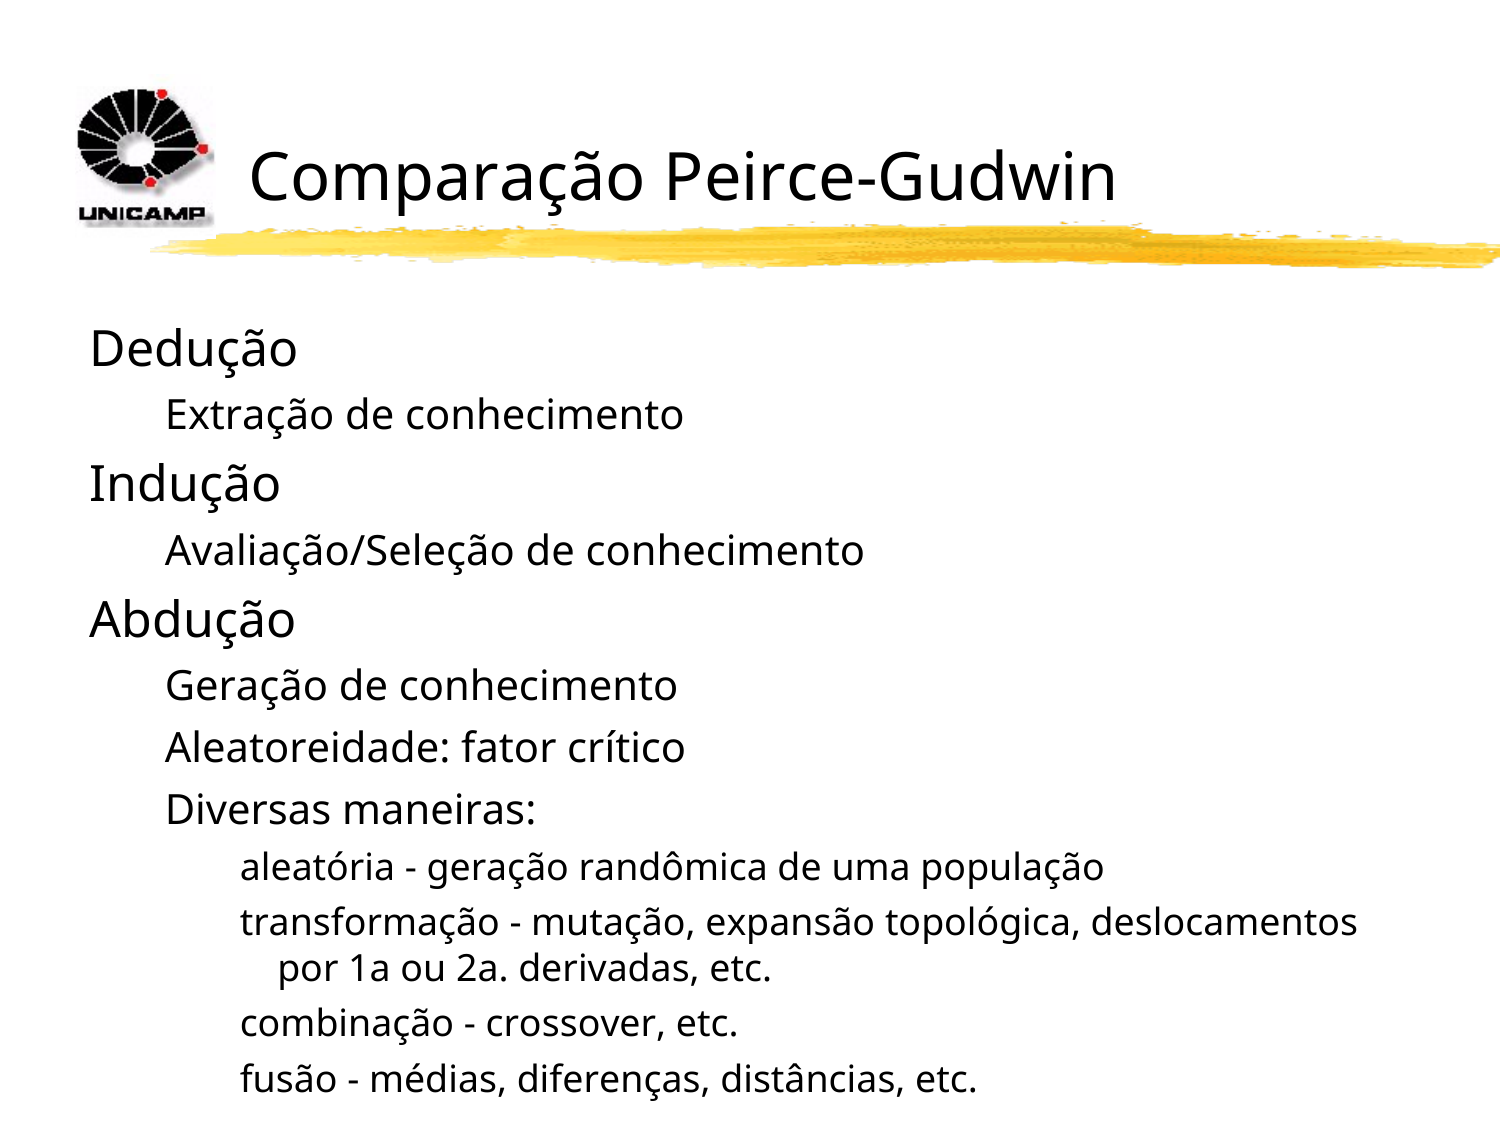

# Comparação Peirce-Gudwin
Dedução
Extração de conhecimento
Indução
Avaliação/Seleção de conhecimento
Abdução
Geração de conhecimento
Aleatoreidade: fator crítico
Diversas maneiras:
aleatória - geração randômica de uma população
transformação - mutação, expansão topológica, deslocamentos por 1a ou 2a. derivadas, etc.
combinação - crossover, etc.
fusão - médias, diferenças, distâncias, etc.